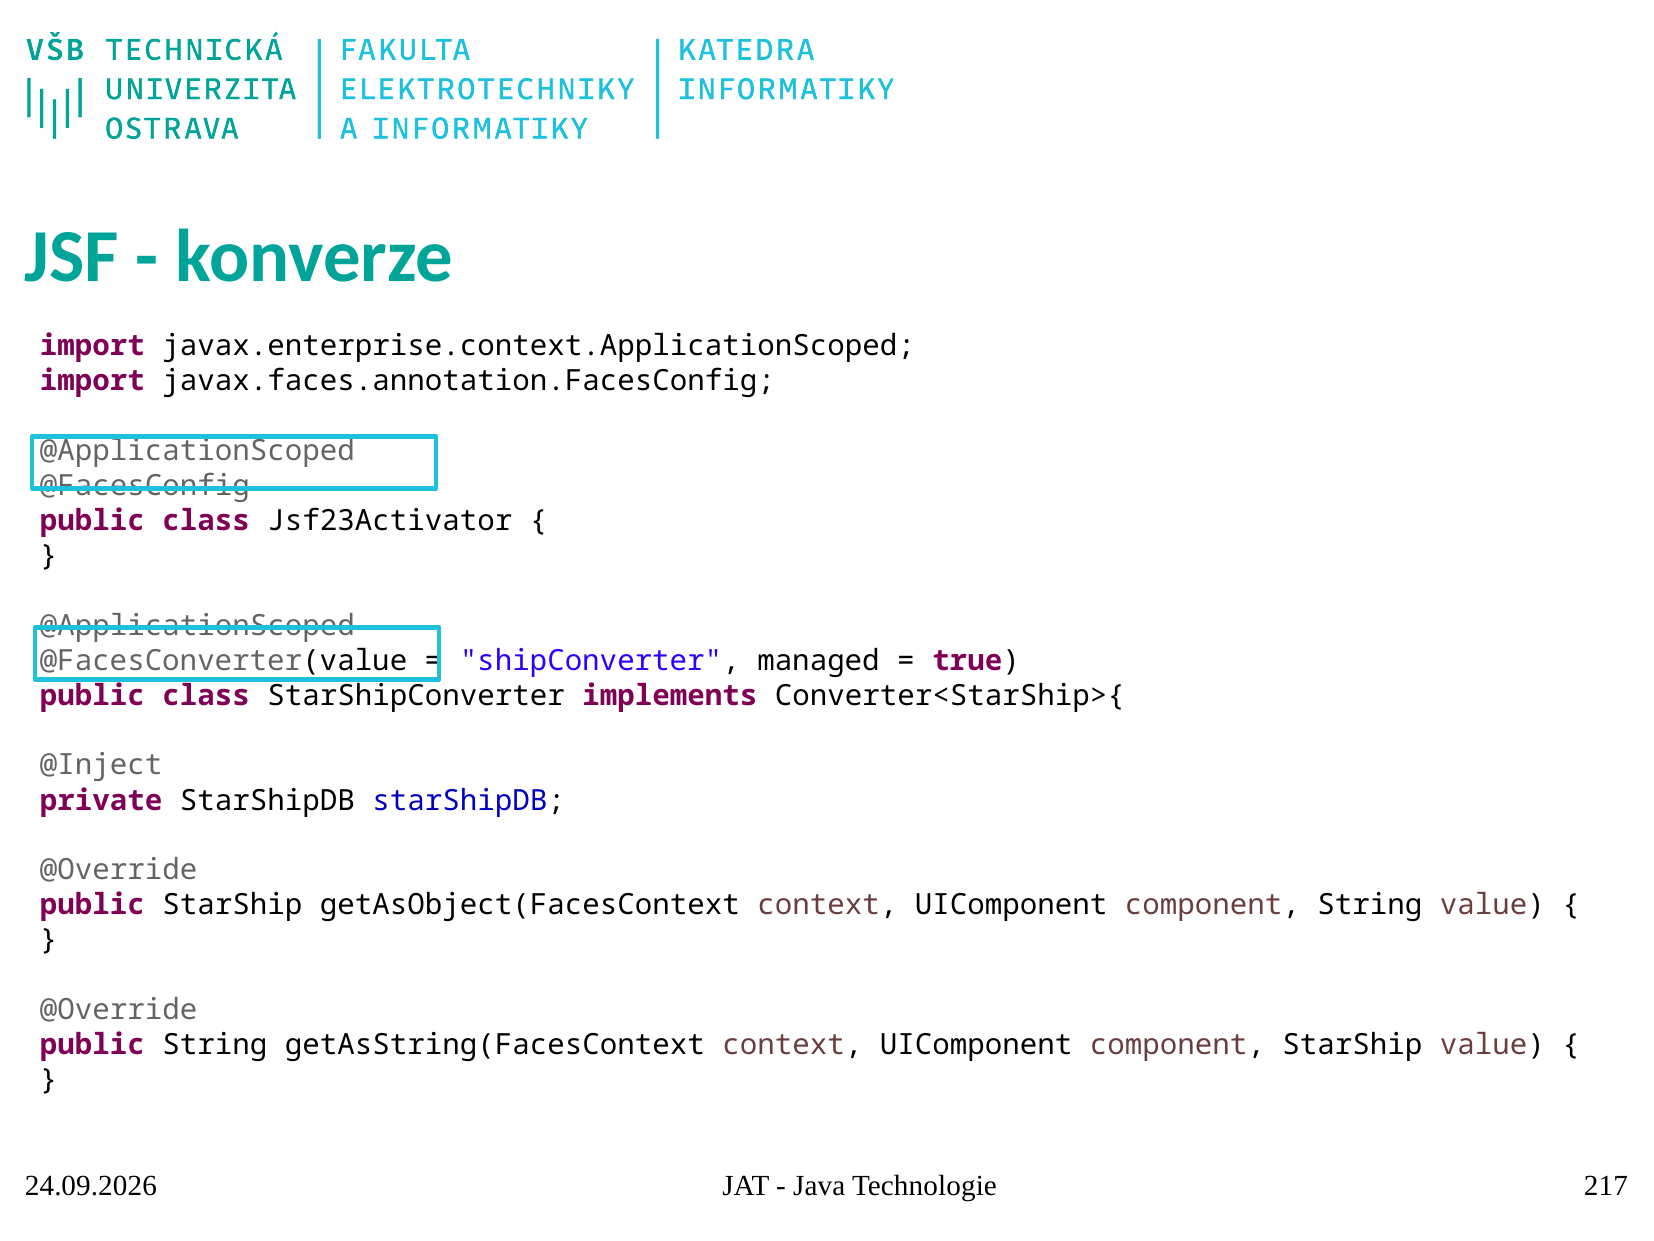

JSF - konverze
# import javax.enterprise.context.ApplicationScoped;
import javax.faces.annotation.FacesConfig;
@ApplicationScoped
@FacesConfig
public class Jsf23Activator {
}
@ApplicationScoped
@FacesConverter(value = "shipConverter", managed = true)
public class StarShipConverter implements Converter<StarShip>{
@Inject
private StarShipDB starShipDB;
@Override
public StarShip getAsObject(FacesContext context, UIComponent component, String value) {
}
@Override
public String getAsString(FacesContext context, UIComponent component, StarShip value) {
}
JAT - Java Technologie
217